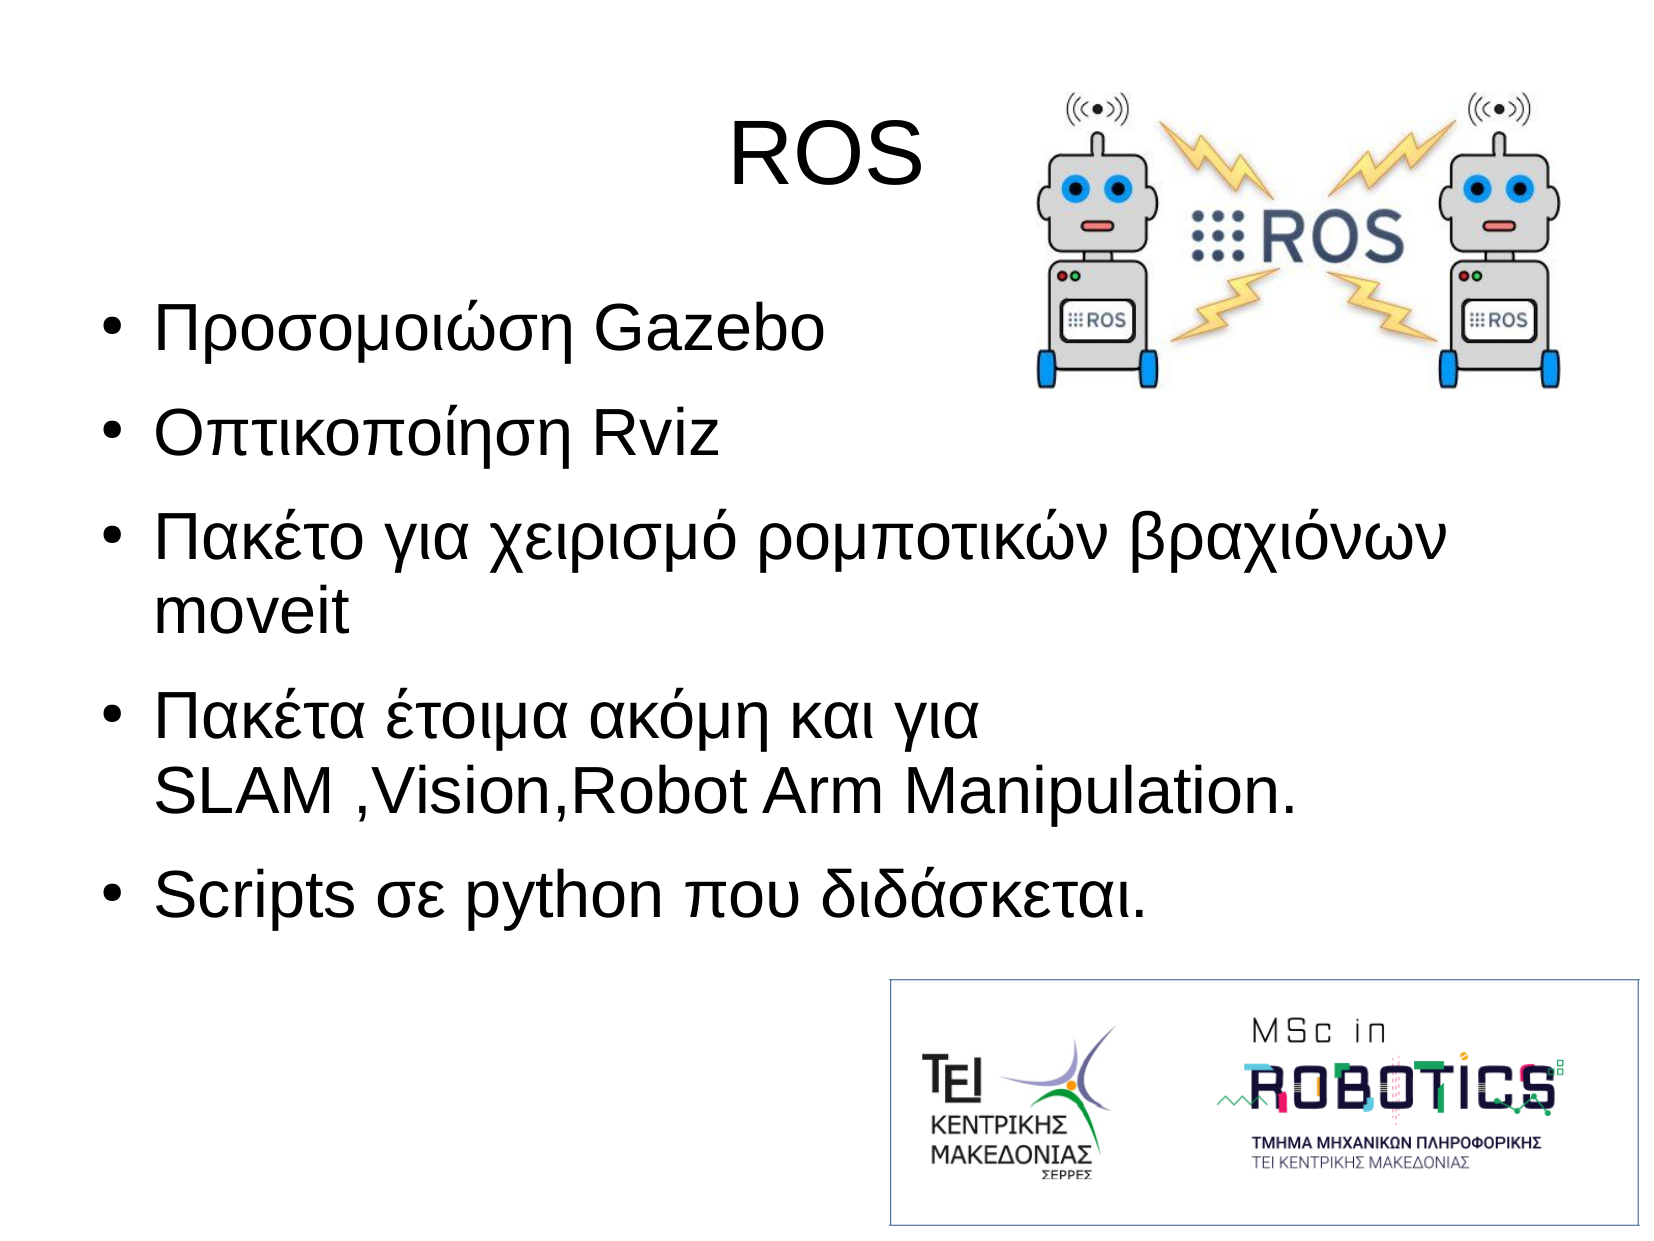

# ROS
Προσομοιώση Gazebo
Οπτικοποίηση Rviz
Πακέτο για χειρισμό ρομποτικών βραχιόνων moveit
Πακέτα έτοιμα ακόμη και για SLAM ,Vision,Robot Arm Manipulation.
Scripts σε python που διδάσκεται.